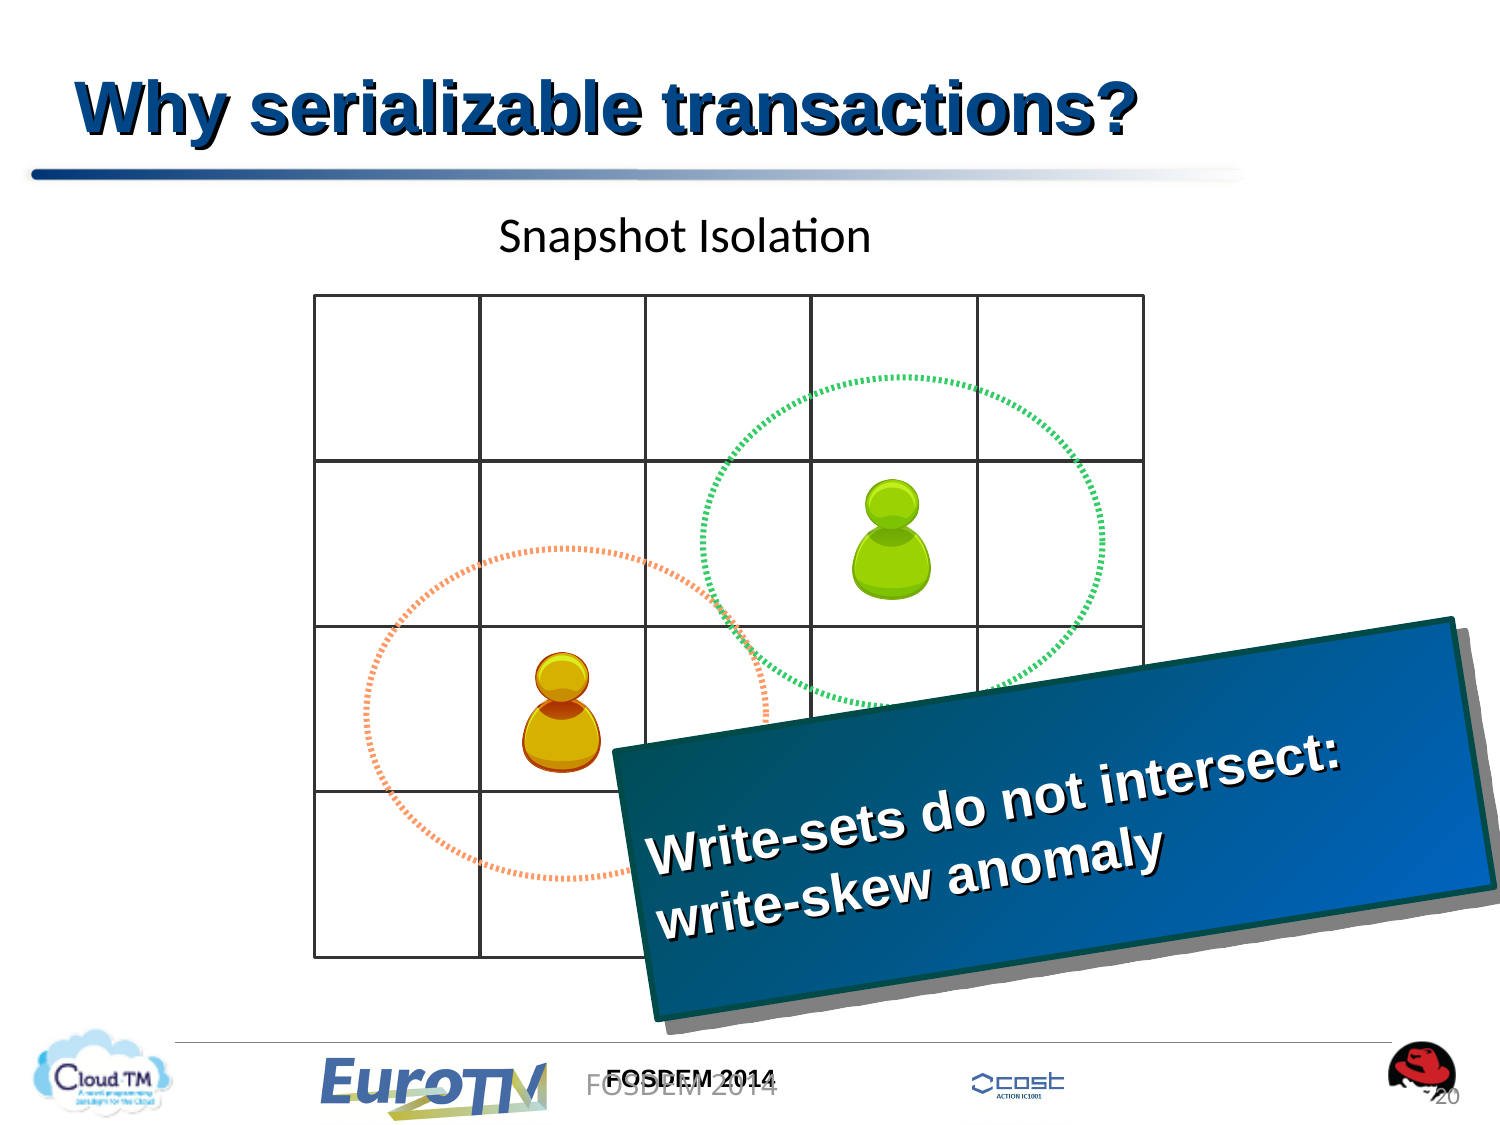

# Why serializable transactions?
Snapshot Isolation
Write-sets do not intersect:
write-skew anomaly
FOSDEM 2014